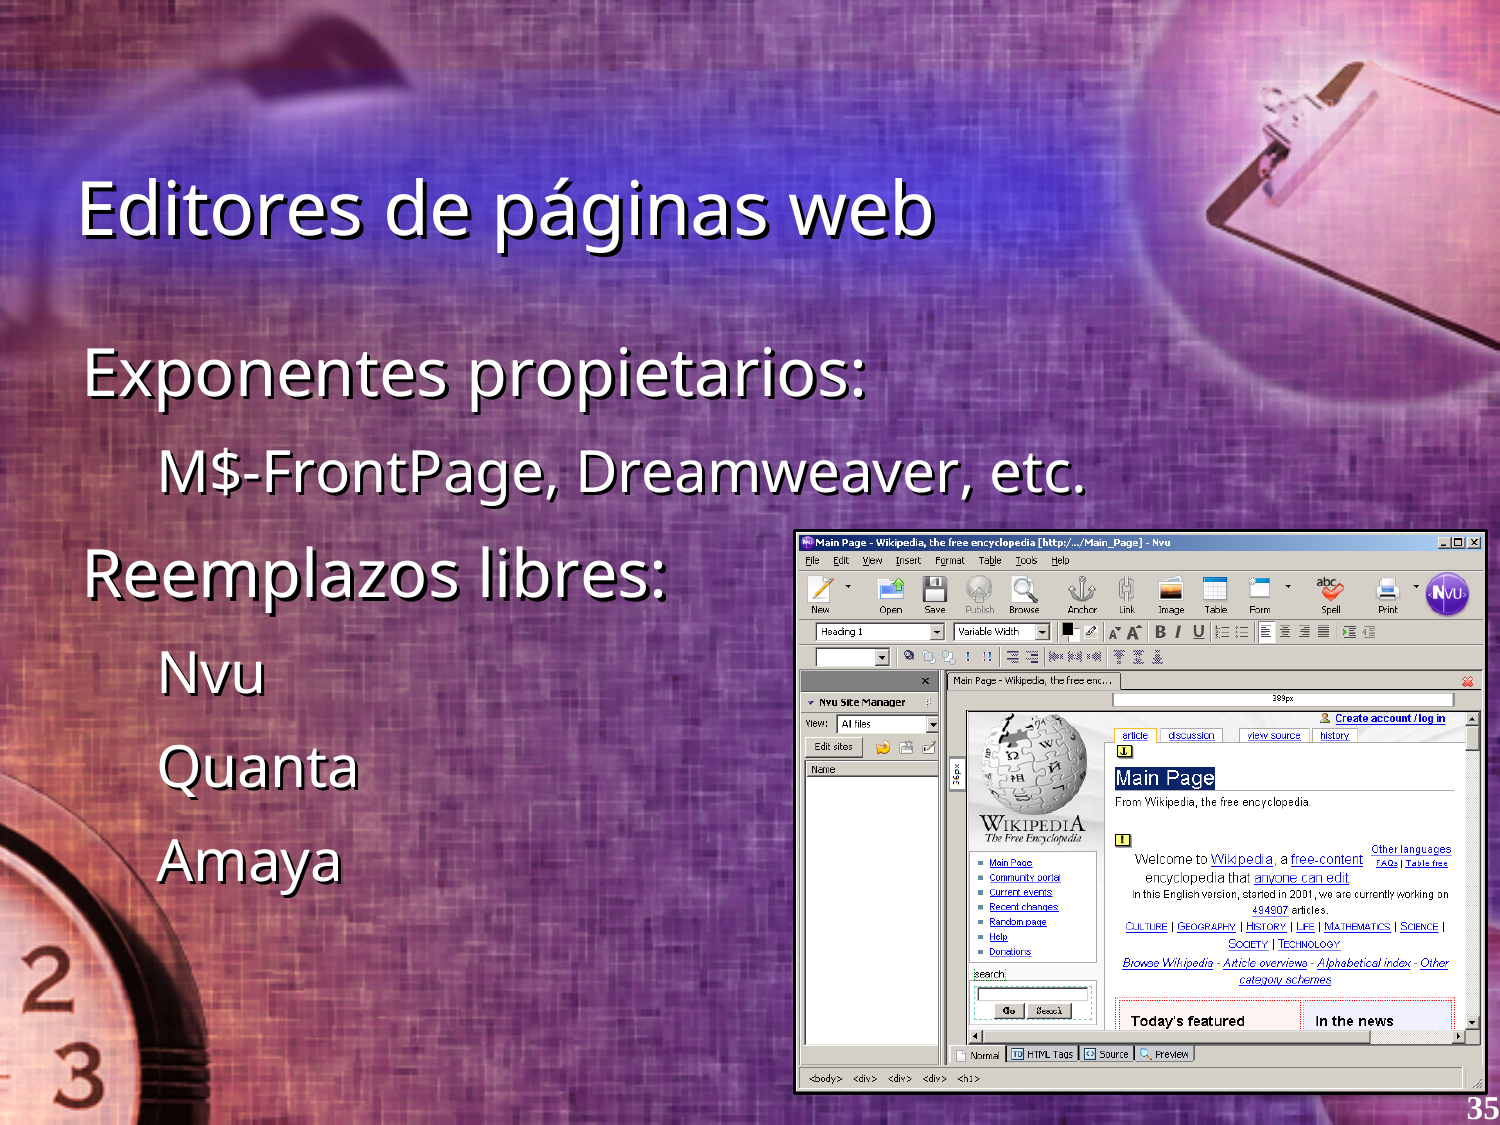

# Editores de páginas web
Exponentes propietarios:
M$-FrontPage, Dreamweaver, etc.
Reemplazos libres:
Nvu
Quanta
Amaya
35